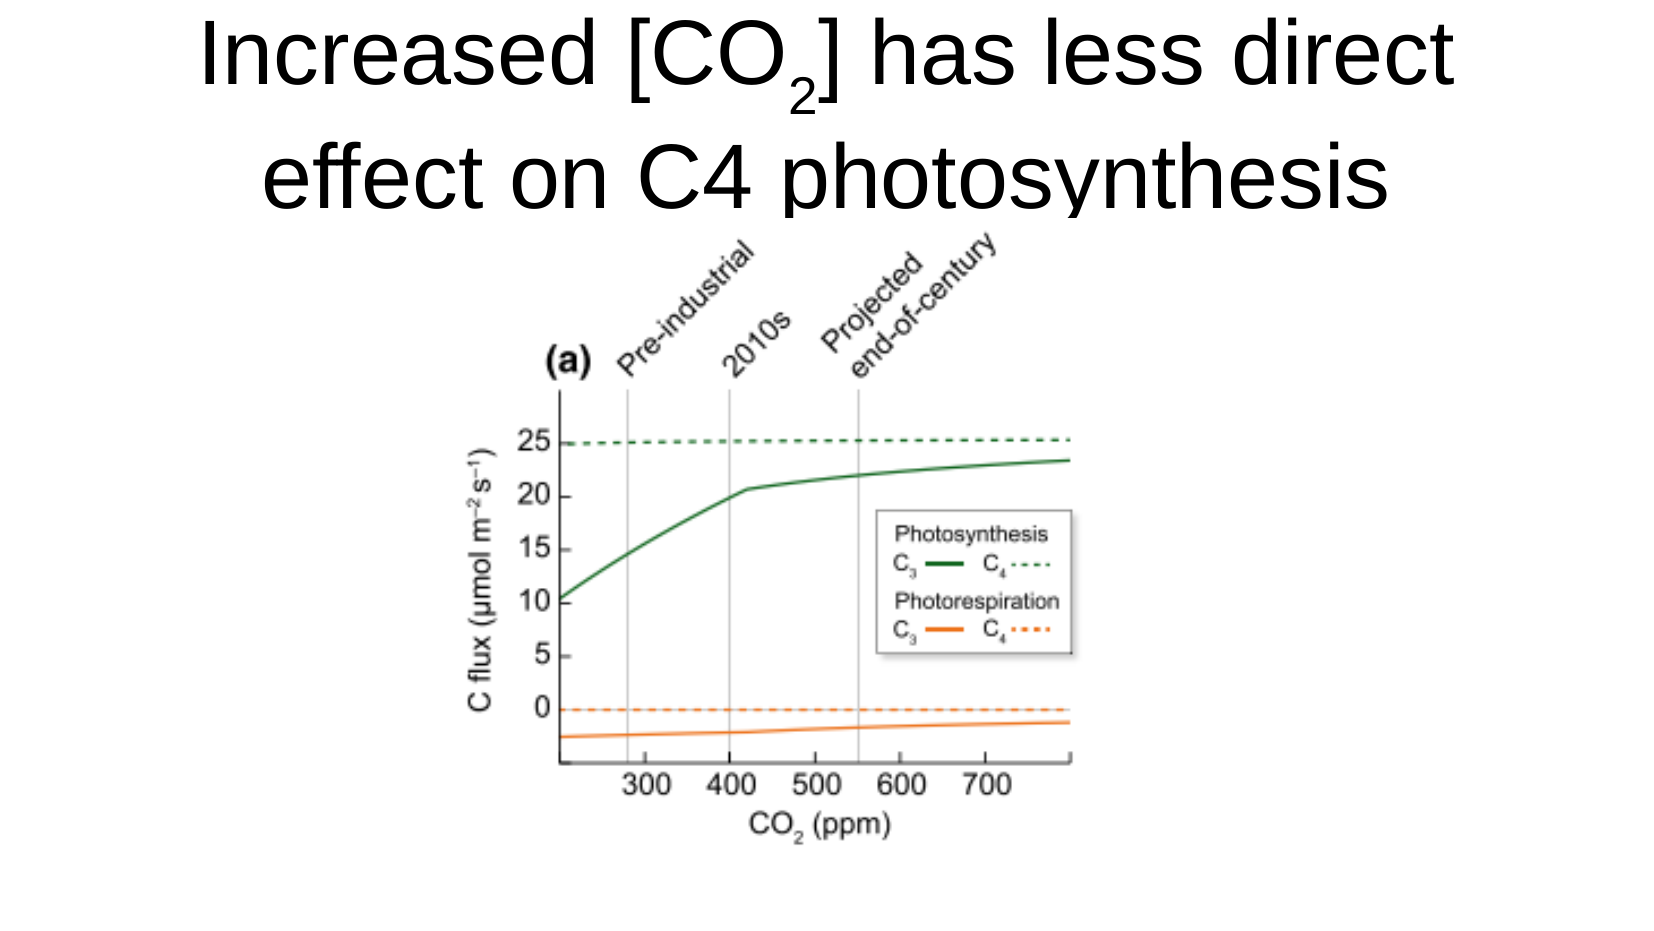

# Increased [CO2] has less direct effect on C4 photosynthesis